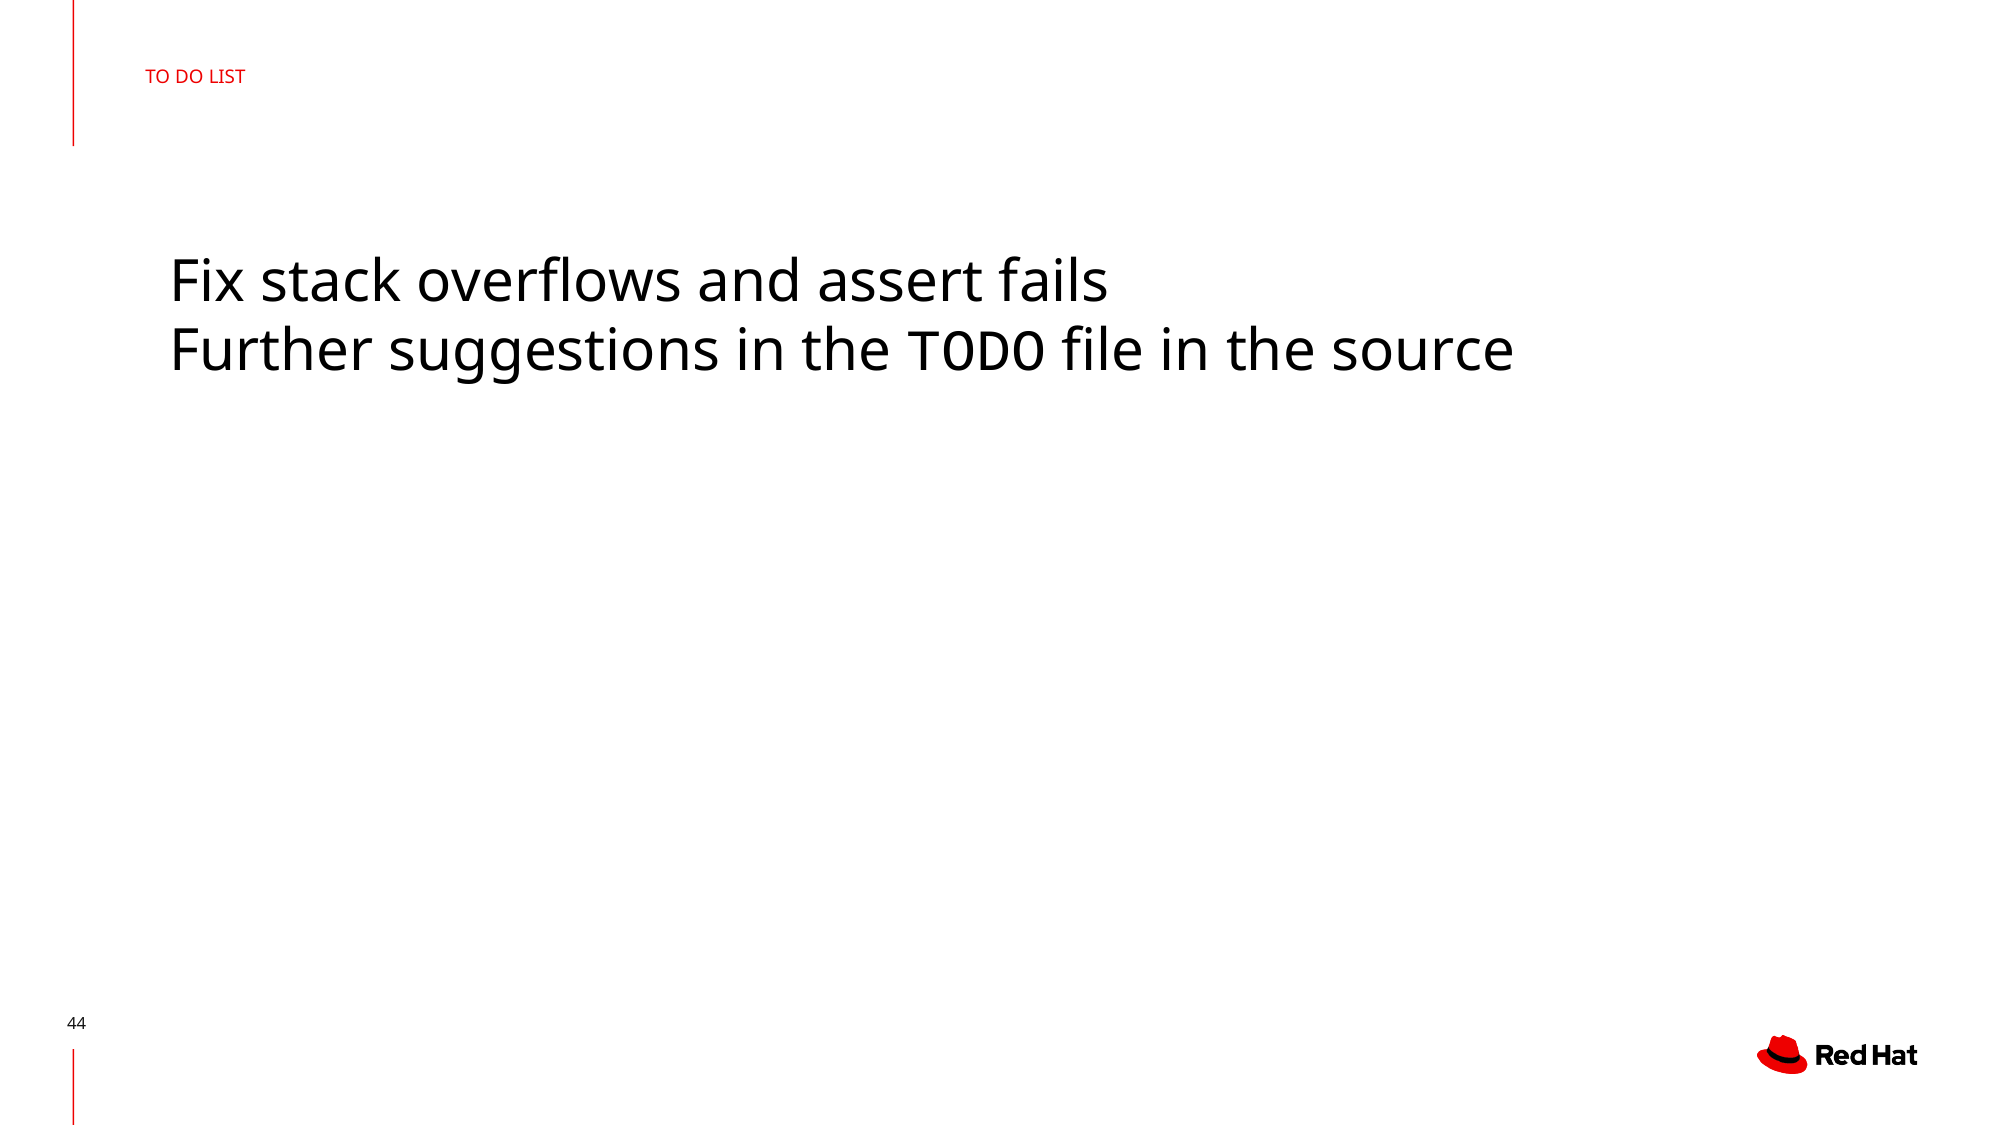

TO DO LIST
Fix stack overflows and assert fails
Further suggestions in the TODO file in the source
44